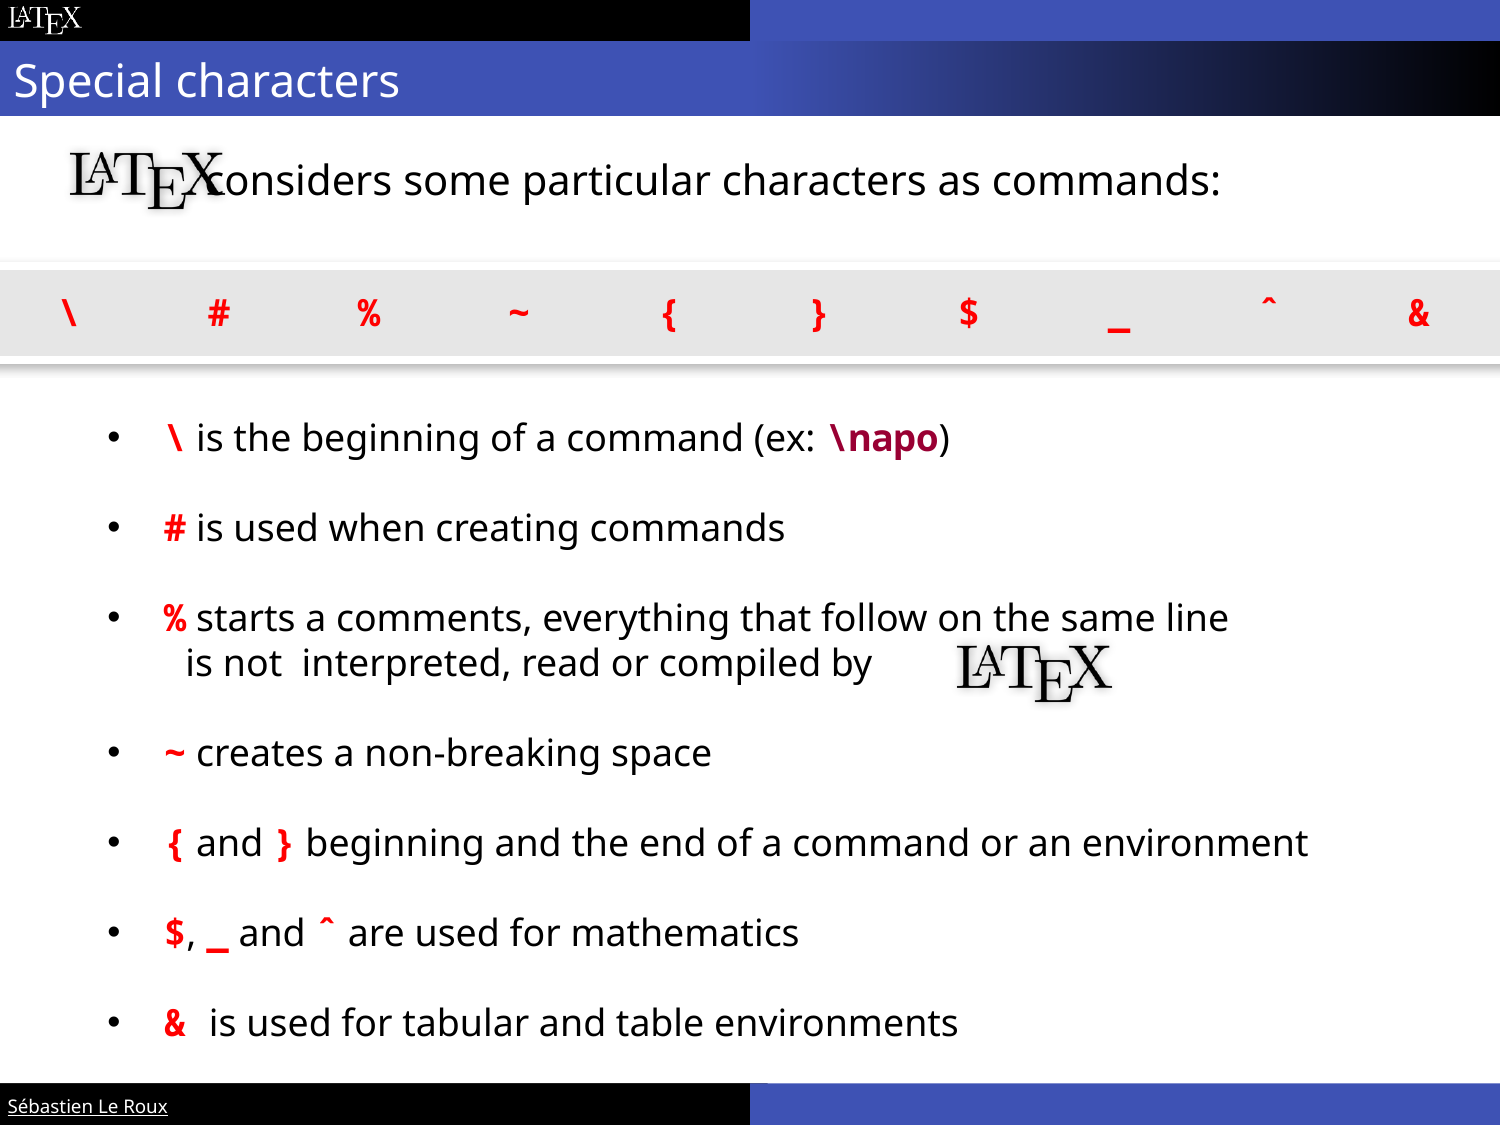

# Special characters
 considers some particular characters as commands:
\	#	%	∼	{	}	$	_	ˆ	&
 \ is the beginning of a command (ex: \napo)
 # is used when creating commands
 % starts a comments, everything that follow on the same line
 is not interpreted, read or compiled by
 ∼ creates a non-breaking space
 { and } beginning and the end of a command or an environment
 $, _ and ˆ are used for mathematics
 & is used for tabular and table environments